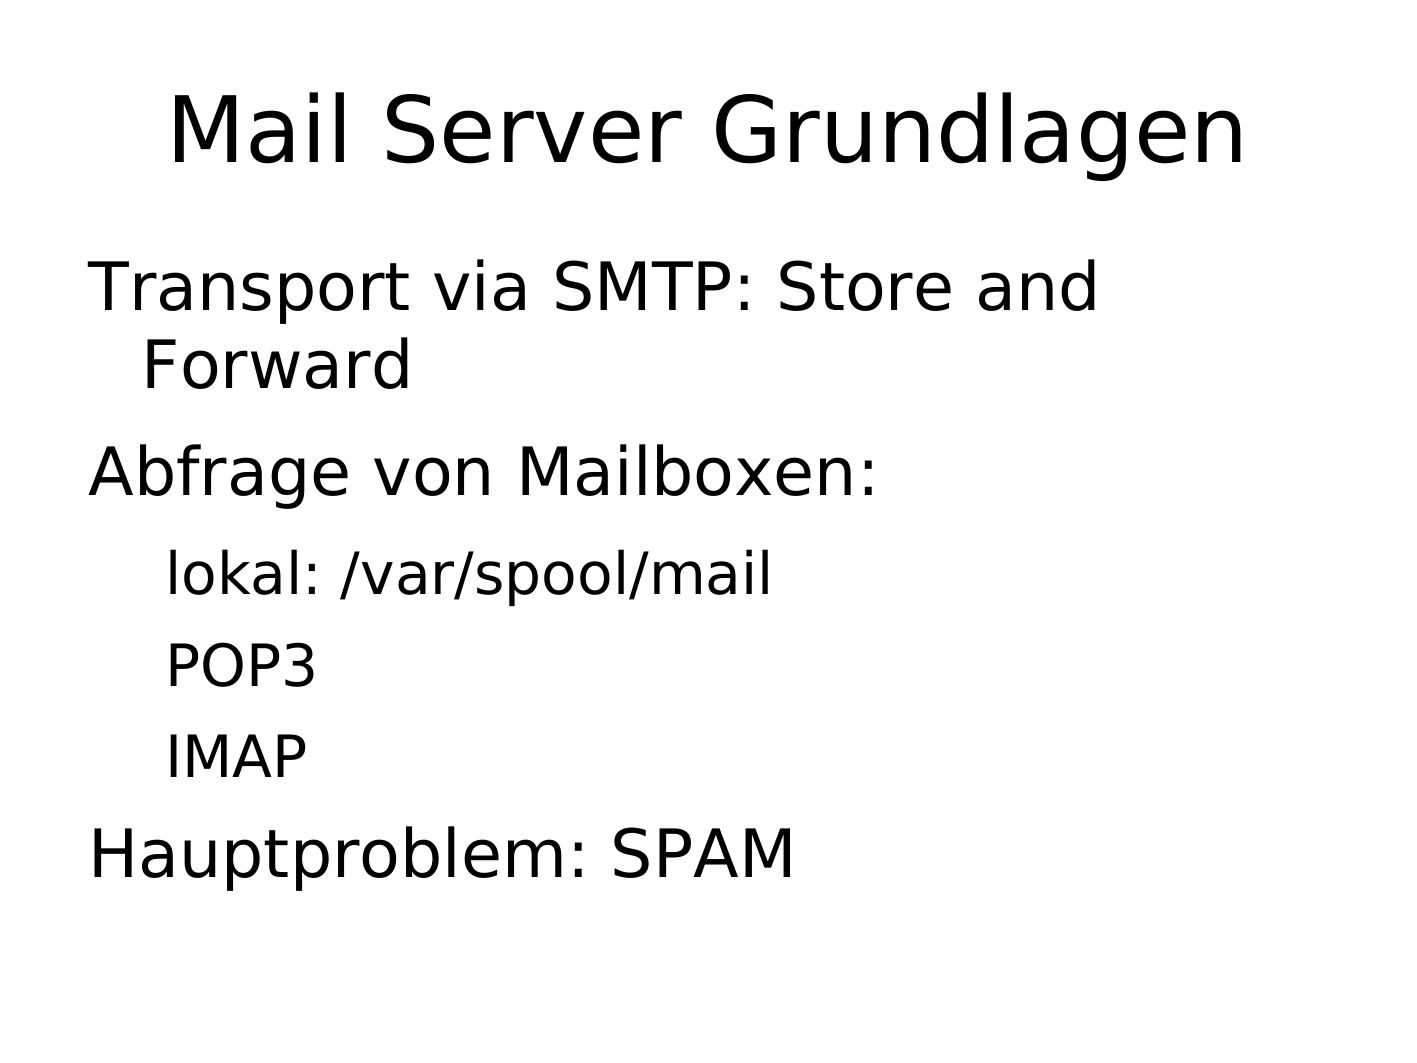

# Mail Server Grundlagen
Transport via SMTP: Store and Forward
Abfrage von Mailboxen:
lokal: /var/spool/mail
POP3
IMAP
Hauptproblem: SPAM